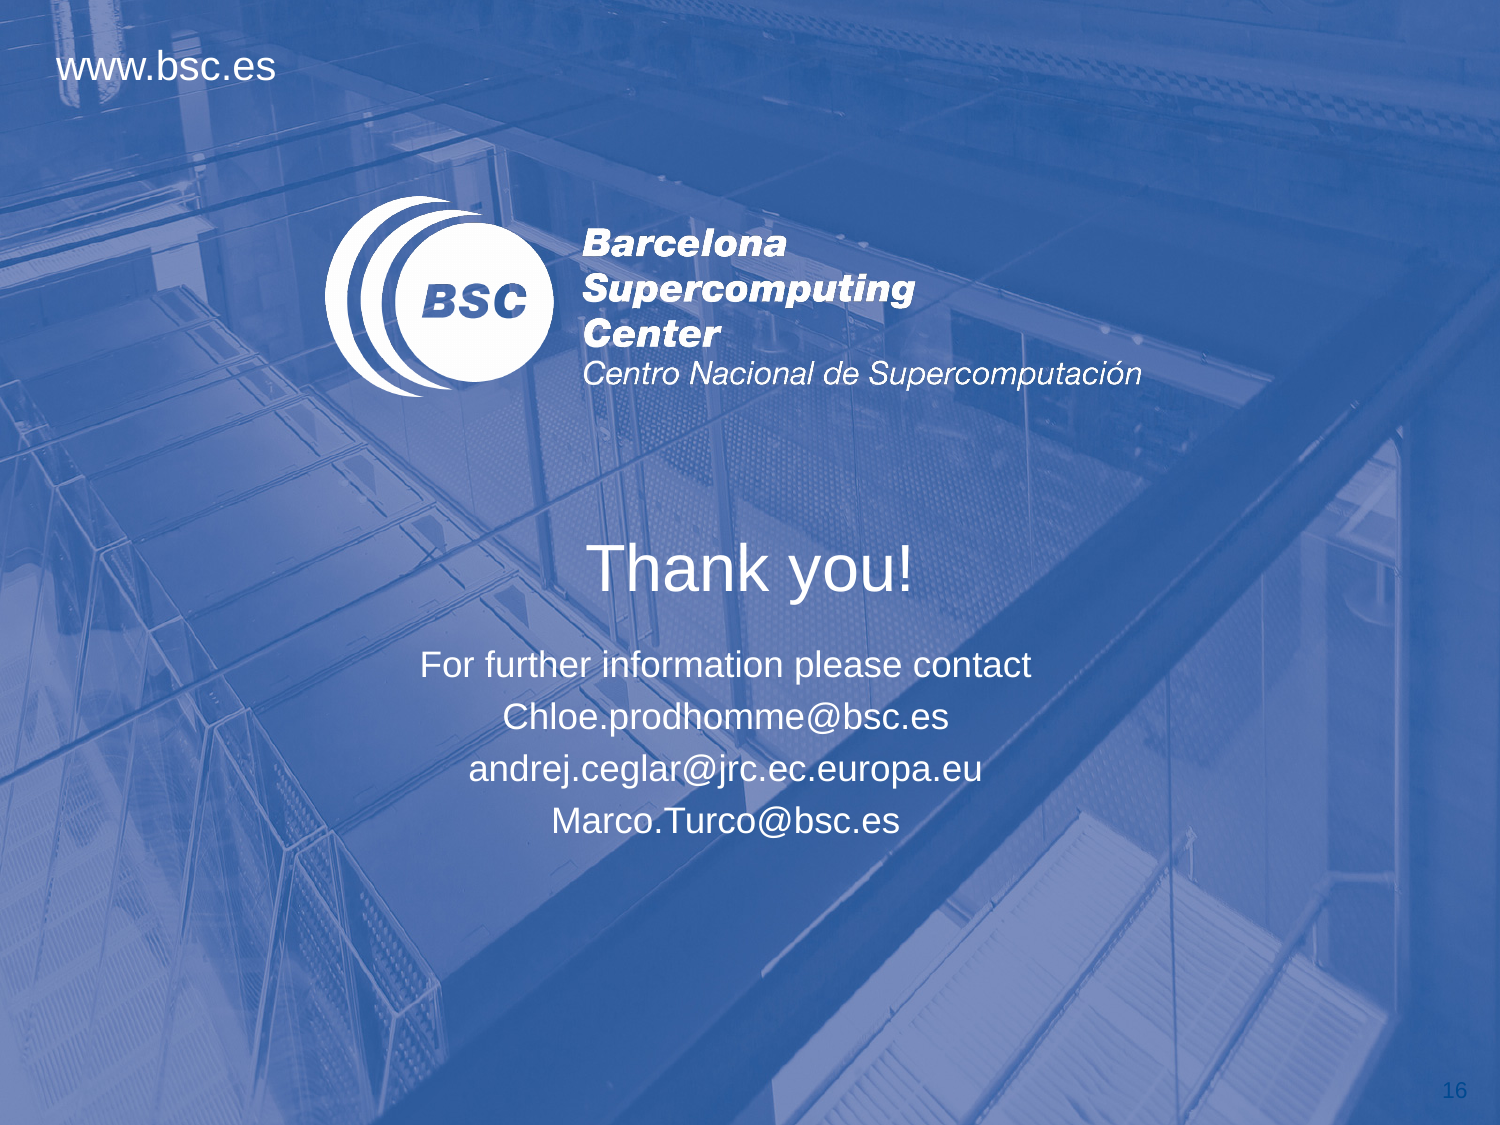

# Thank you!
For further information please contact
Chloe.prodhomme@bsc.es
andrej.ceglar@jrc.ec.europa.eu
Marco.Turco@bsc.es